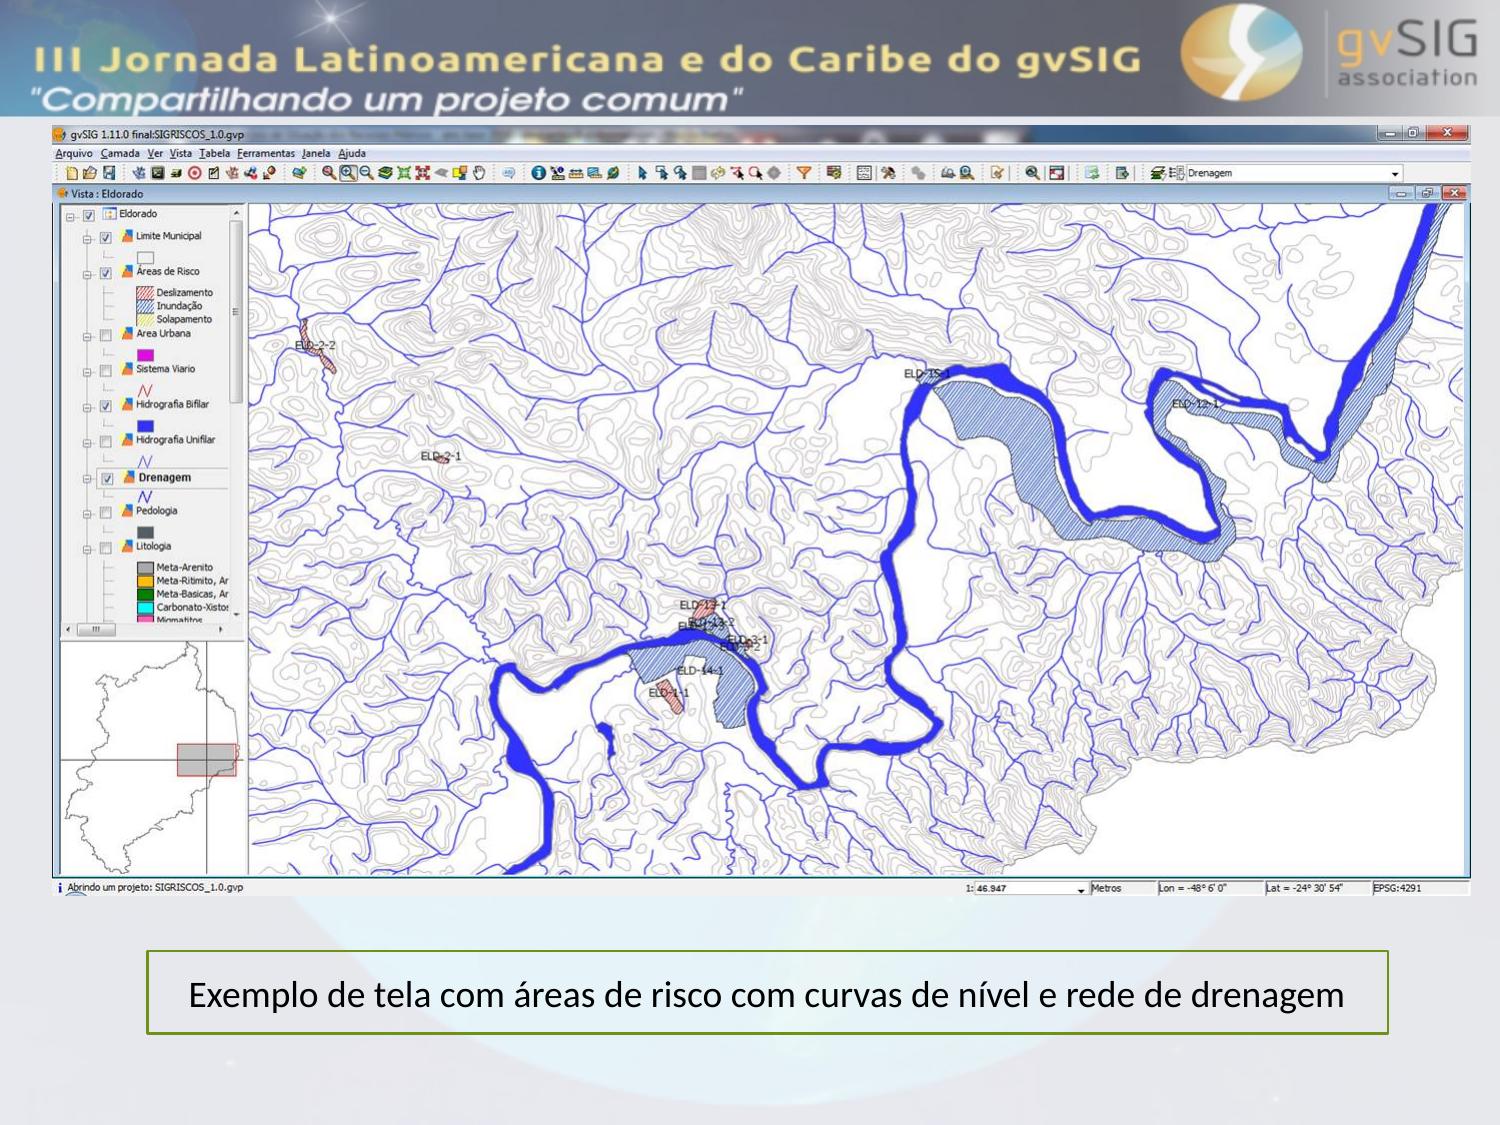

Exemplo de tela com áreas de risco com curvas de nível e rede de drenagem